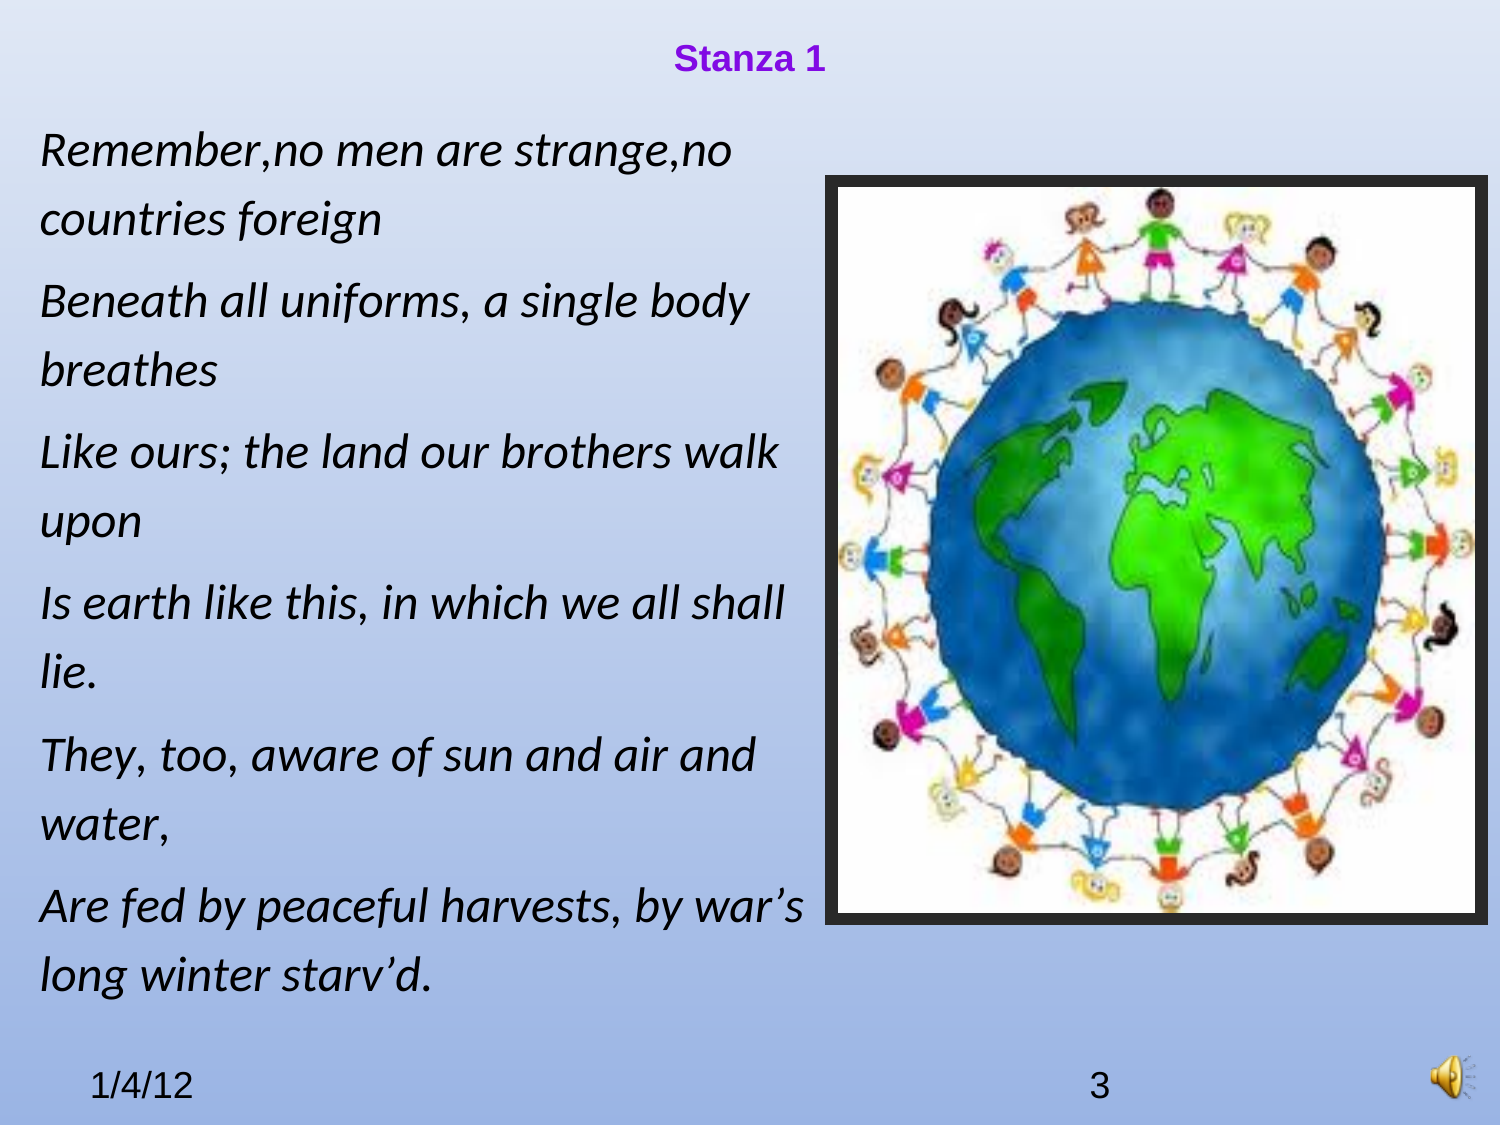

Stanza 1
Remember,no men are strange,no countries foreign
Beneath all uniforms, a single body breathes
Like ours; the land our brothers walk upon
Is earth like this, in which we all shall lie.
They, too, aware of sun and air and water,
Are fed by peaceful harvests, by war’s long winter starv’d.